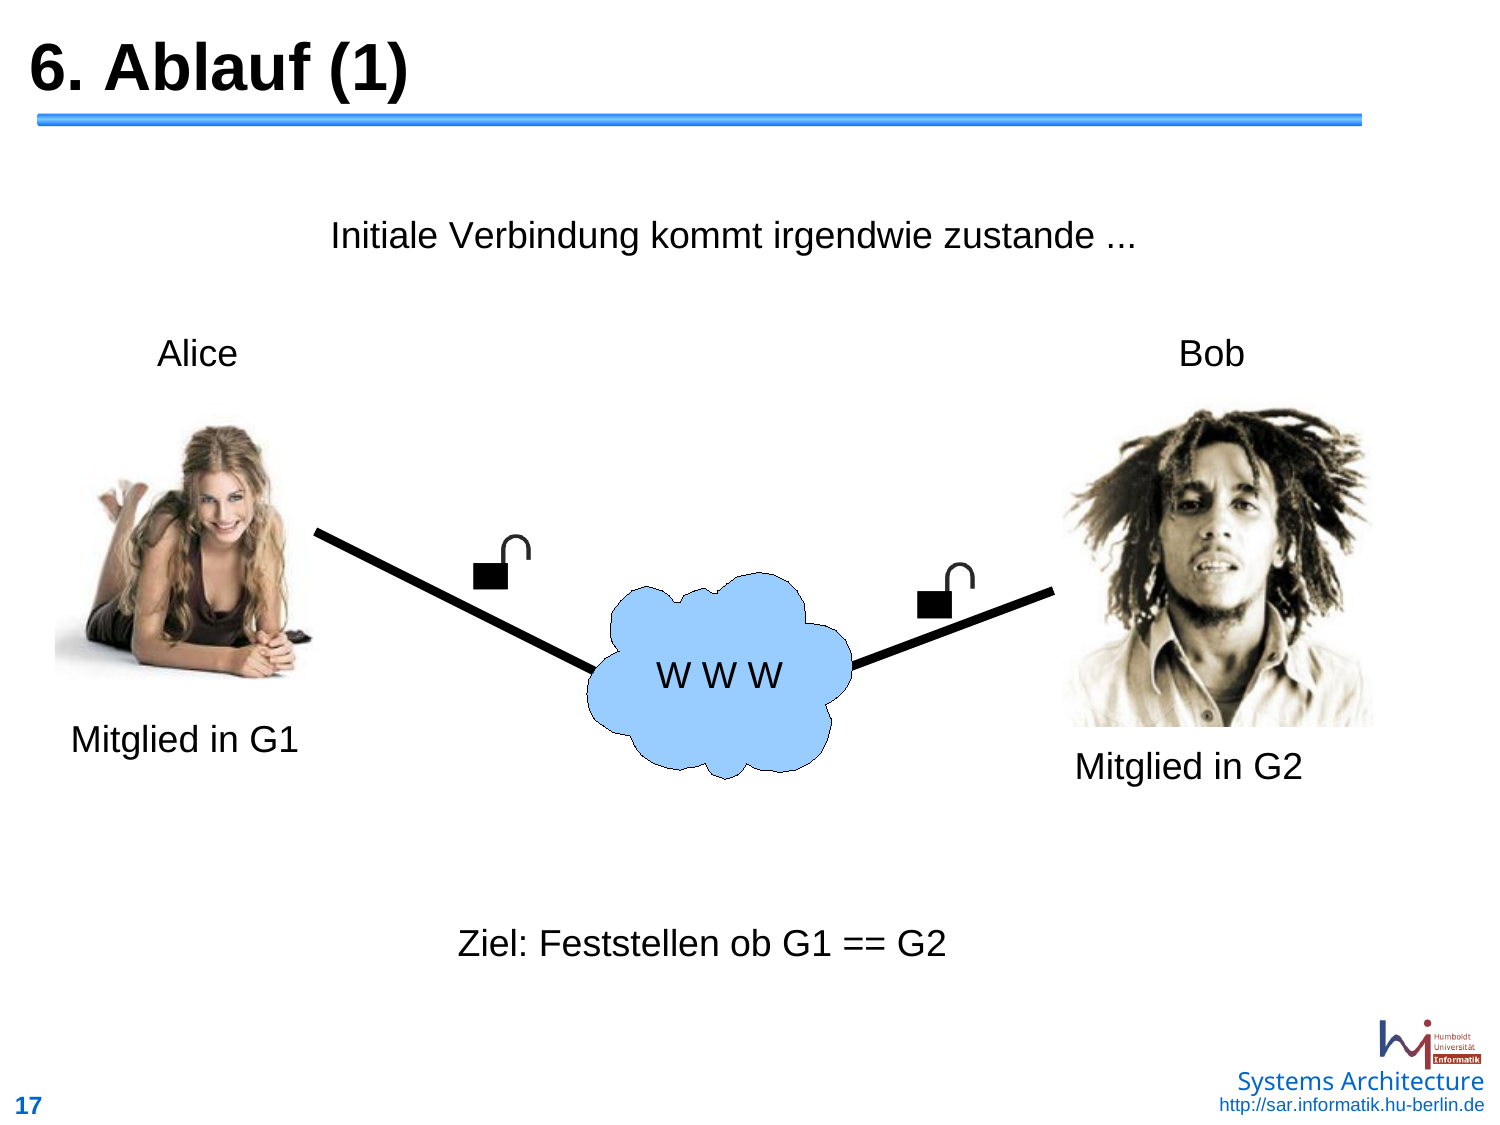

# 6. Ablauf (1)
Initiale Verbindung kommt irgendwie zustande ...
Alice
Bob
W W W
Mitglied in G1
Mitglied in G2
Ziel: Feststellen ob G1 == G2